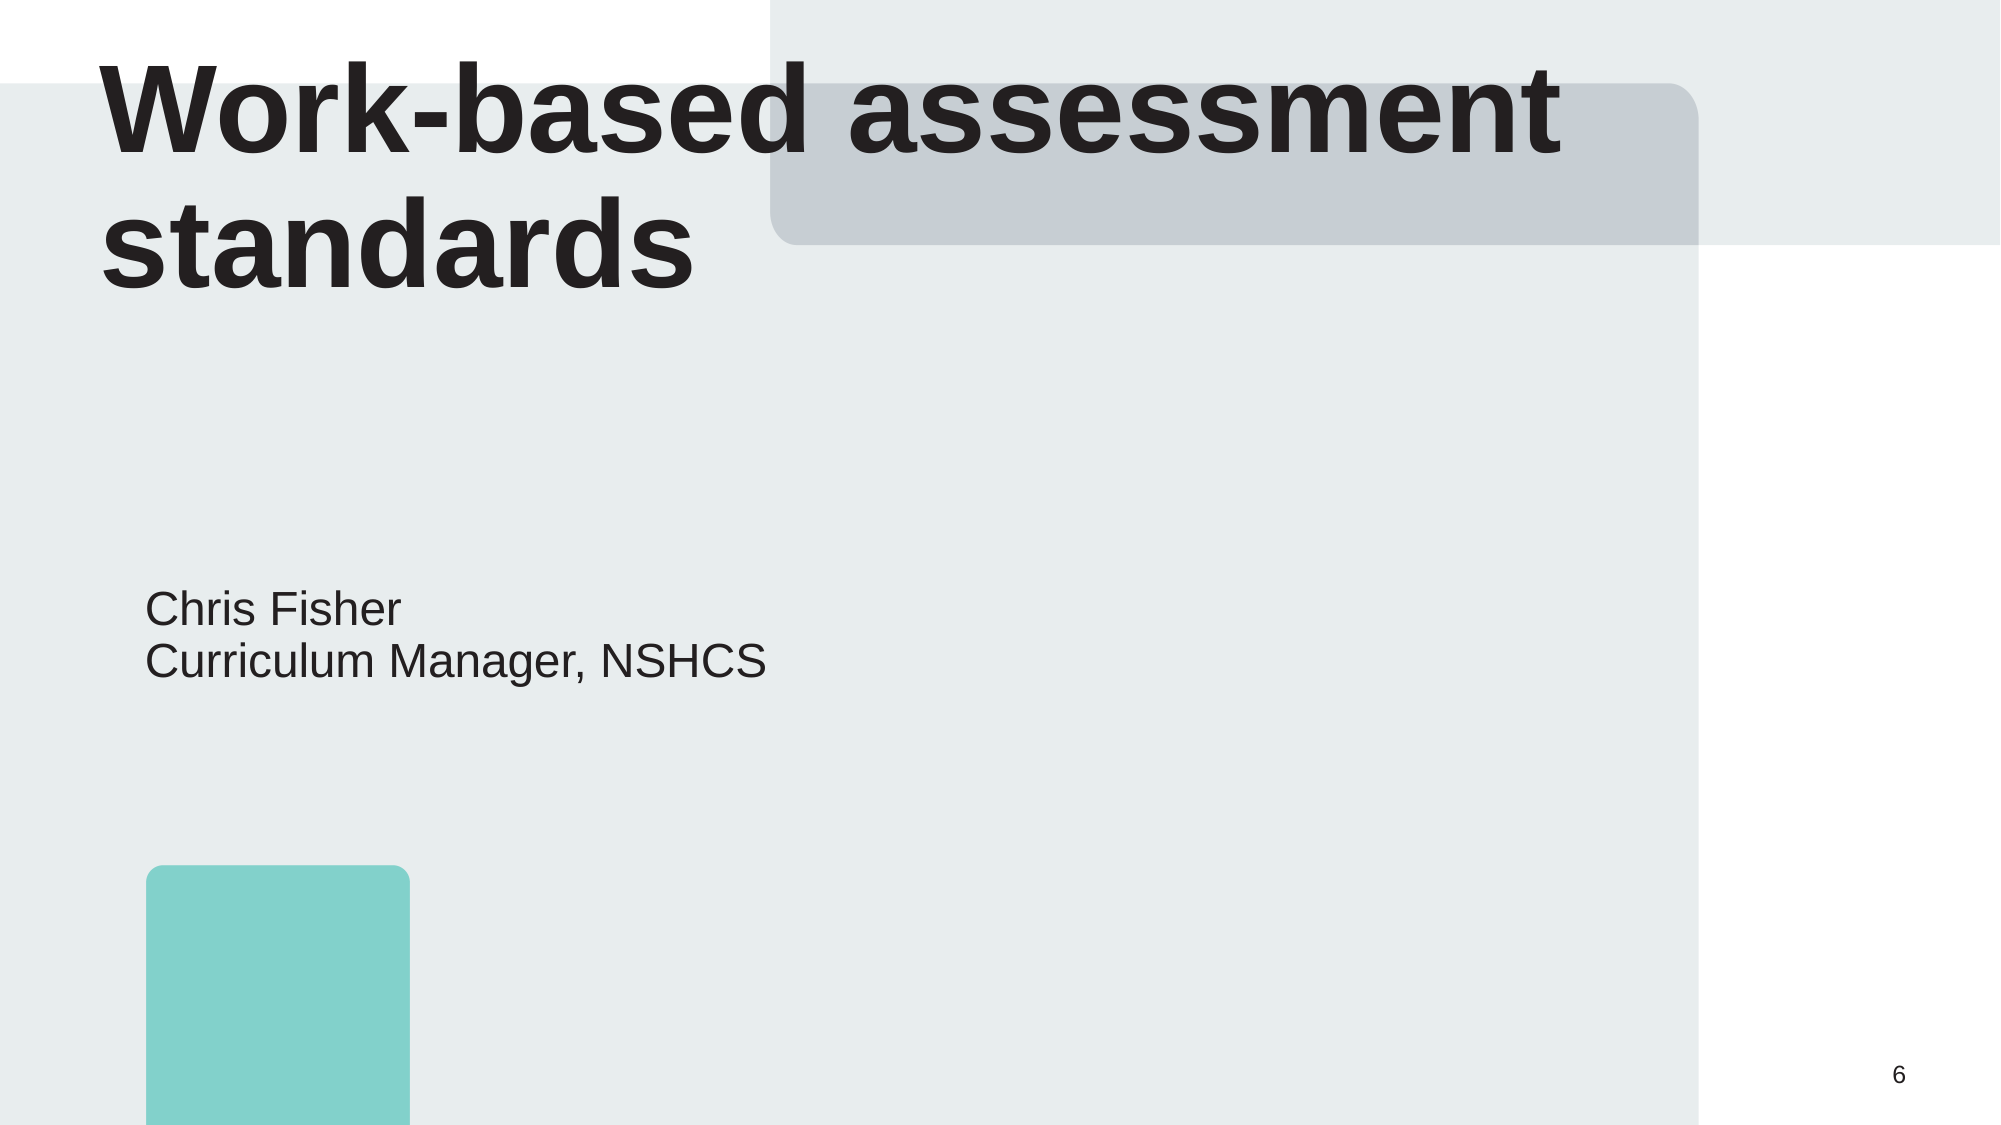

# Work-based assessment standards
Chris Fisher
Curriculum Manager, NSHCS